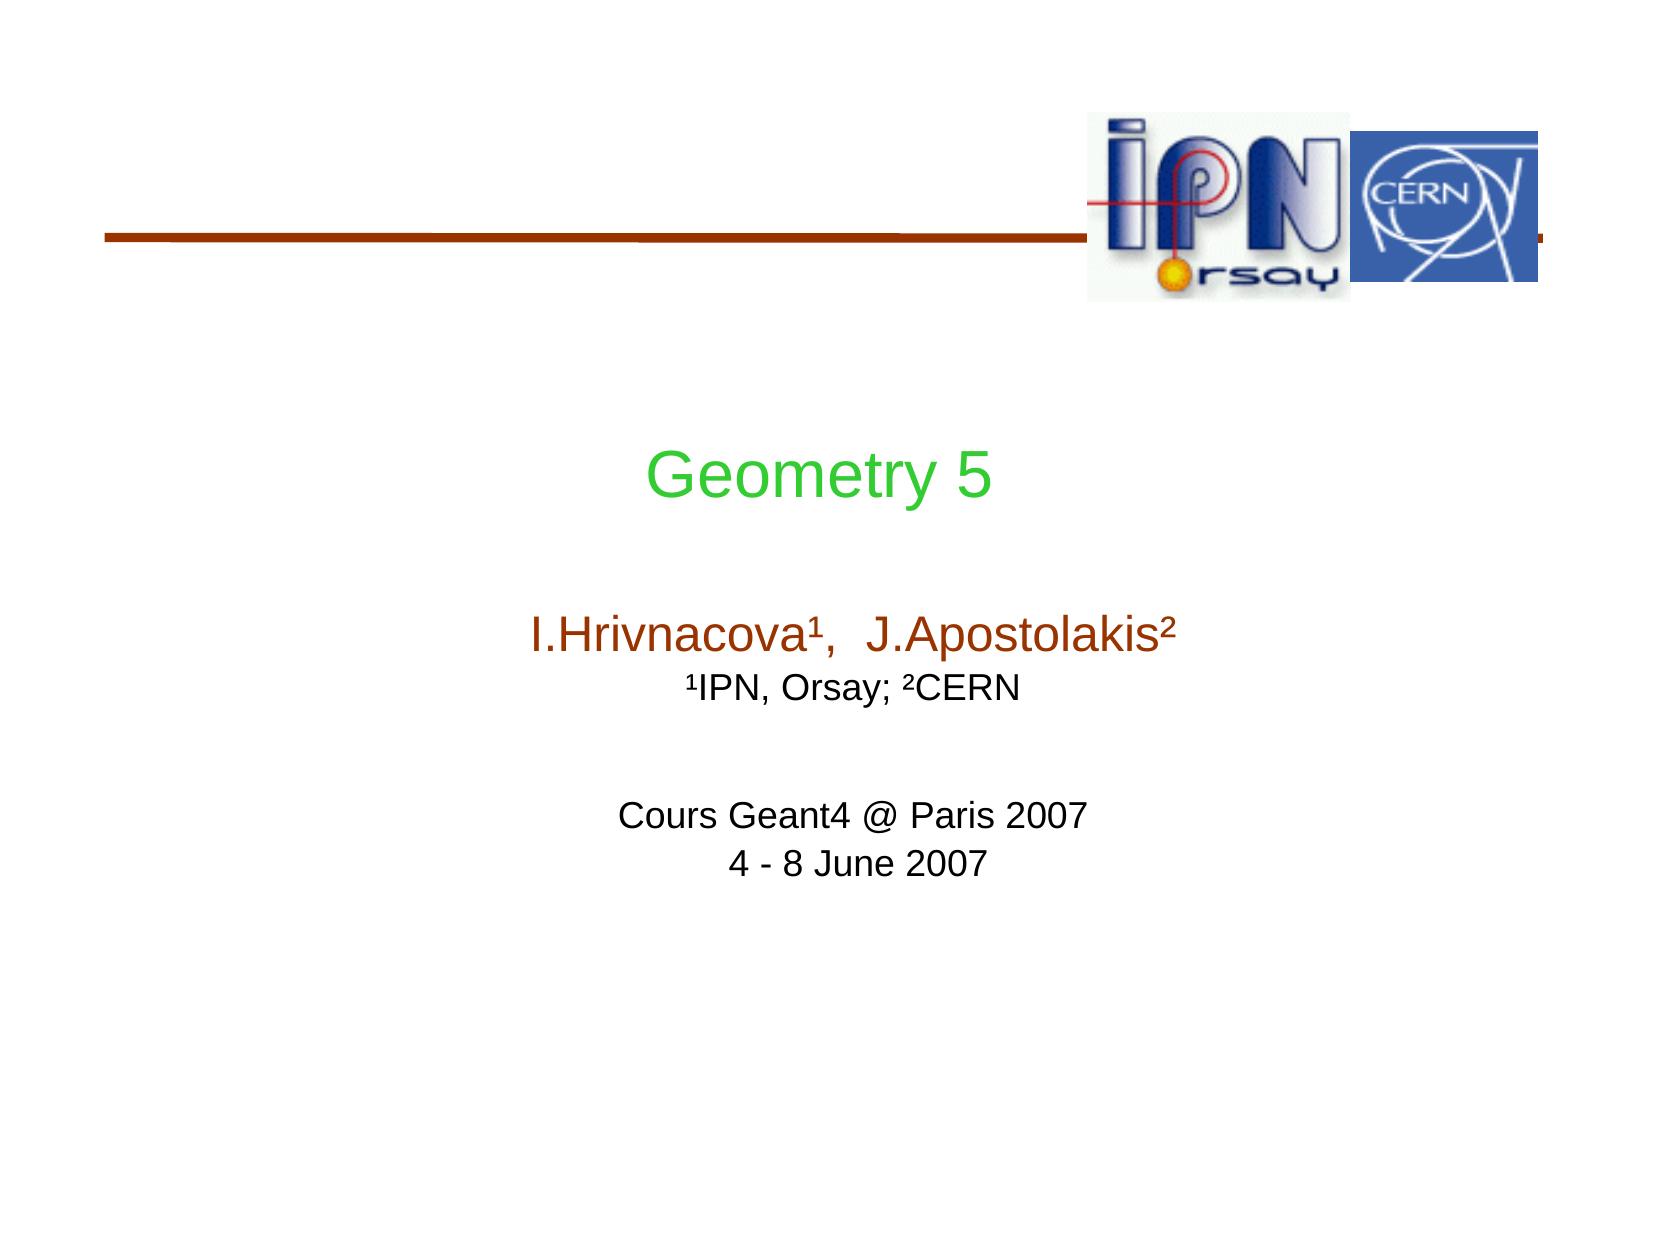

Geometry 5
I.Hrivnacova¹, J.Apostolakis²
¹IPN, Orsay; ²CERN
Cours Geant4 @ Paris 2007
 4 - 8 June 2007